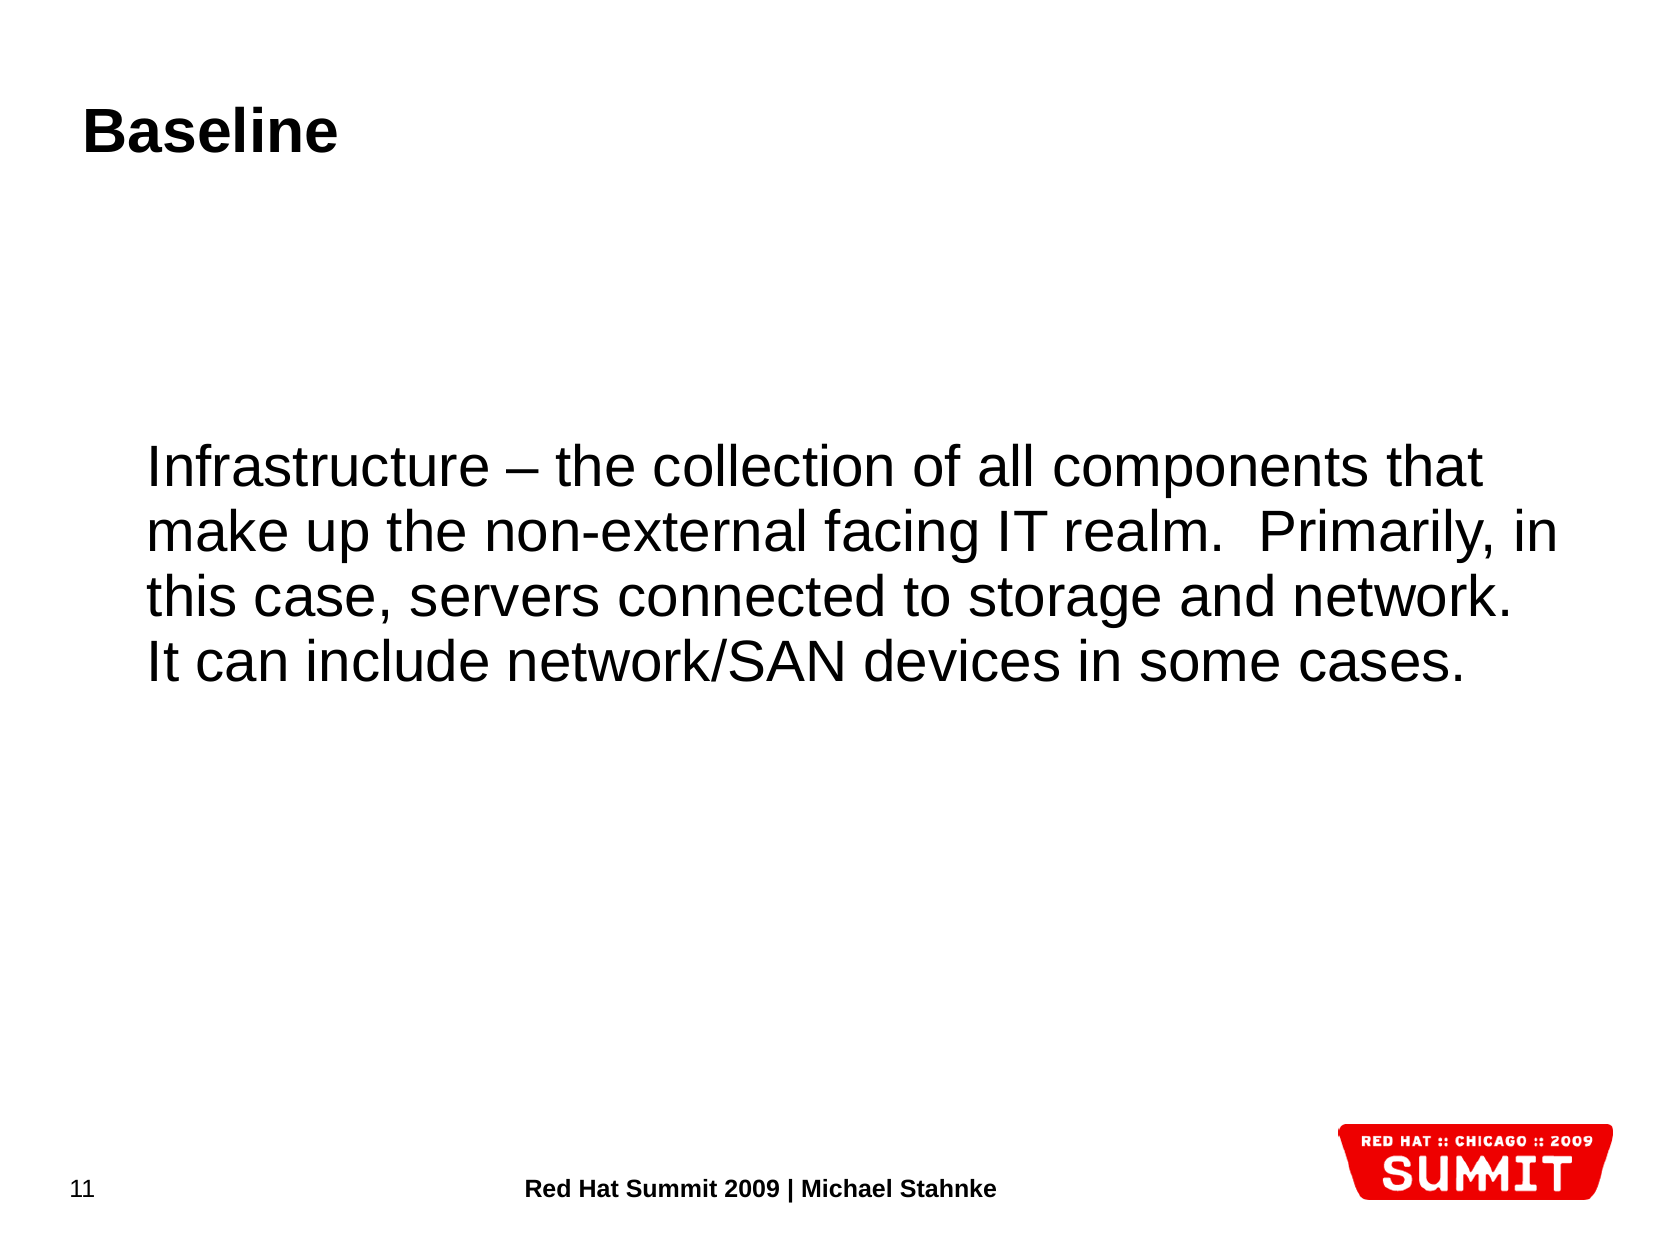

# Baseline
Infrastructure – the collection of all components that make up the non-external facing IT realm. Primarily, in this case, servers connected to storage and network. It can include network/SAN devices in some cases.